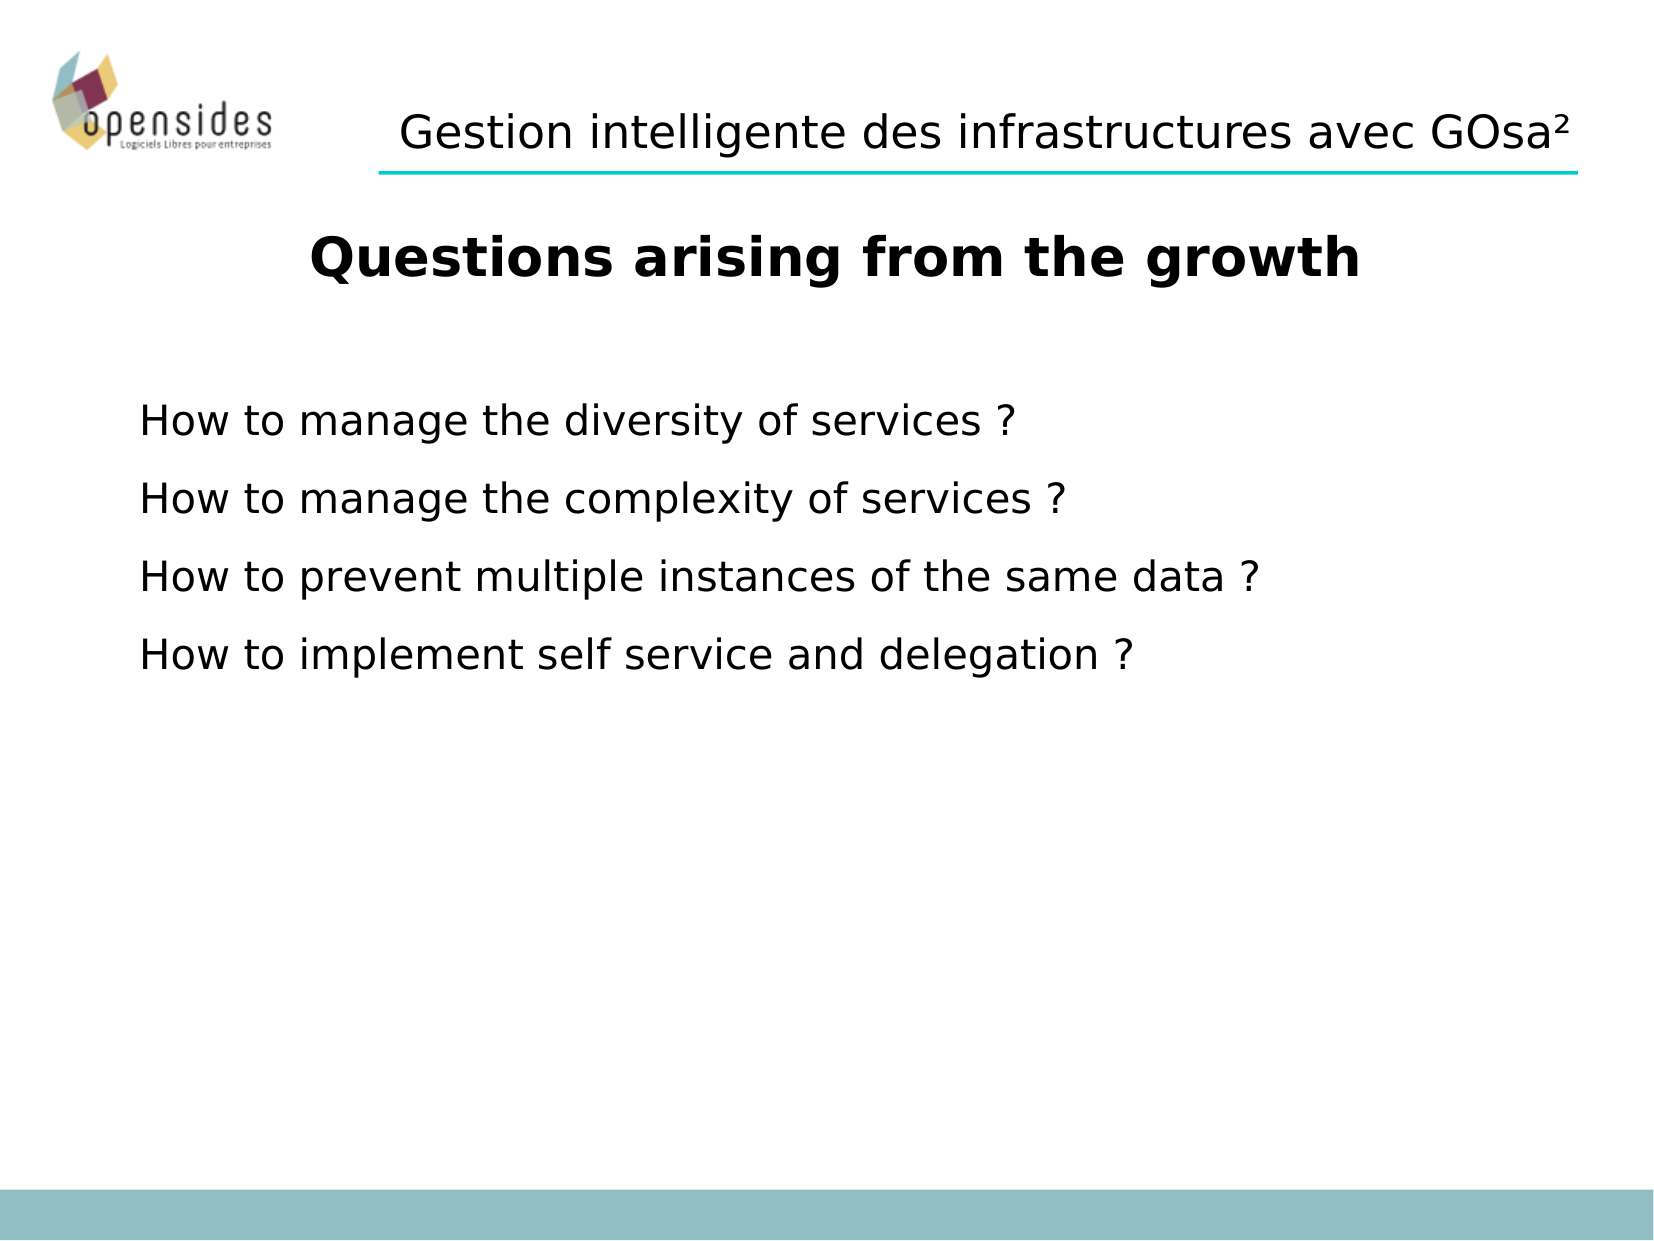

Gestion intelligente des infrastructures avec GOsa²
# Questions arising from the growth
How to manage the diversity of services ?
How to manage the complexity of services ?
How to prevent multiple instances of the same data ?
How to implement self service and delegation ?